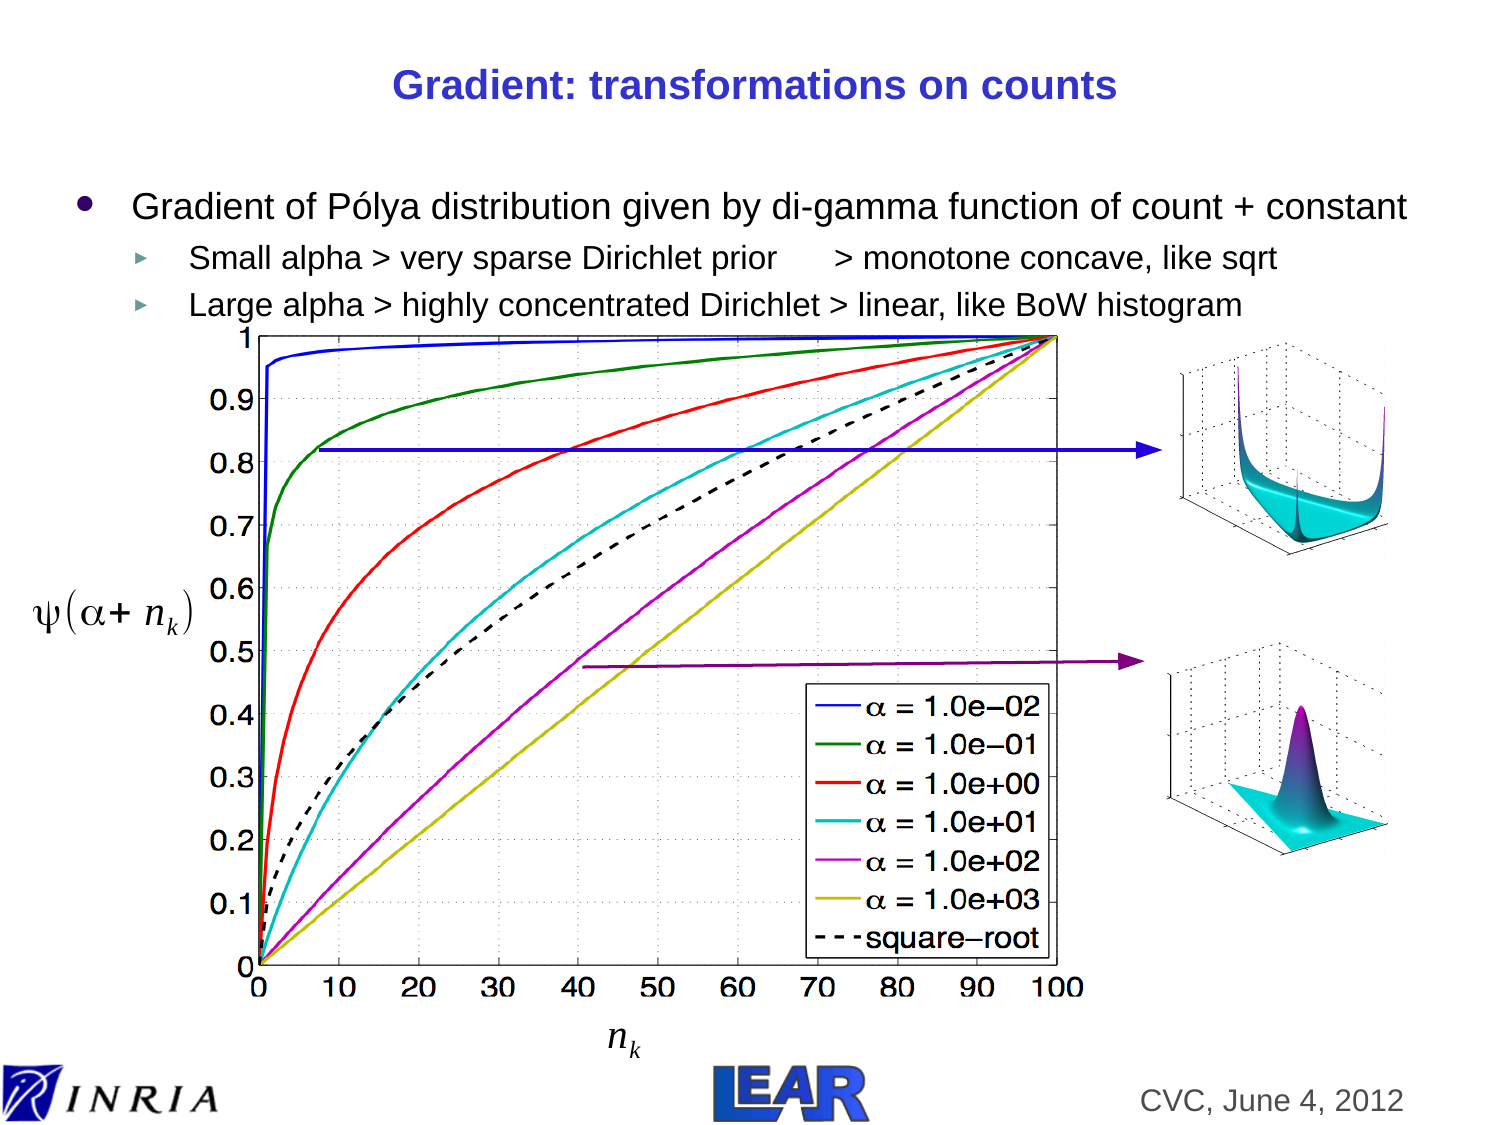

# Gradient: transformations on counts
Gradient of Pólya distribution given by di-gamma function of count + constant
Small alpha > very sparse Dirichlet prior 	 > monotone concave, like sqrt
Large alpha > highly concentrated Dirichlet > linear, like BoW histogram